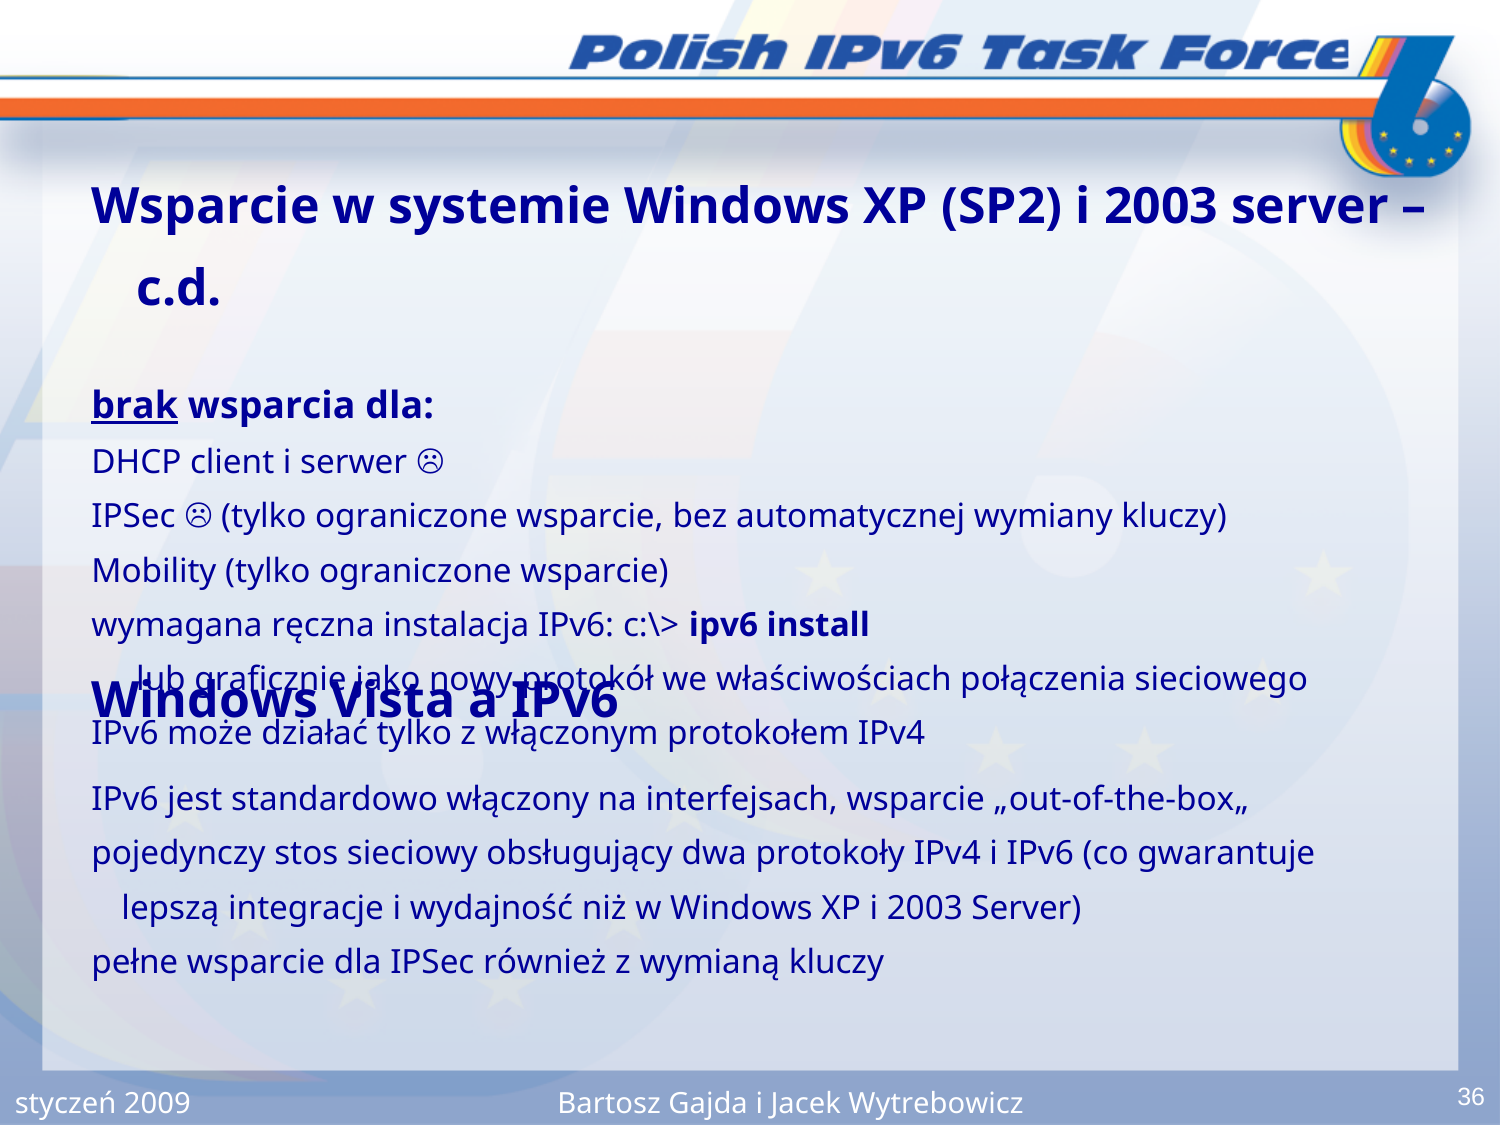

Wsparcie w systemie Windows XP (SP2) i 2003 server – c.d.
brak wsparcia dla:
DHCP client i serwer 
IPSec  (tylko ograniczone wsparcie, bez automatycznej wymiany kluczy)
Mobility (tylko ograniczone wsparcie)
wymagana ręczna instalacja IPv6: c:\> ipv6 install
lub graficznie jako nowy protokół we właściwościach połączenia sieciowego
IPv6 może działać tylko z włączonym protokołem IPv4
Windows Vista a IPv6
IPv6 jest standardowo włączony na interfejsach, wsparcie „out-of-the-box„
pojedynczy stos sieciowy obsługujący dwa protokoły IPv4 i IPv6 (co gwarantuje lepszą integracje i wydajność niż w Windows XP i 2003 Server)
pełne wsparcie dla IPSec również z wymianą kluczy
styczeń 2009
Bartosz Gajda i Jacek Wytrebowicz
36